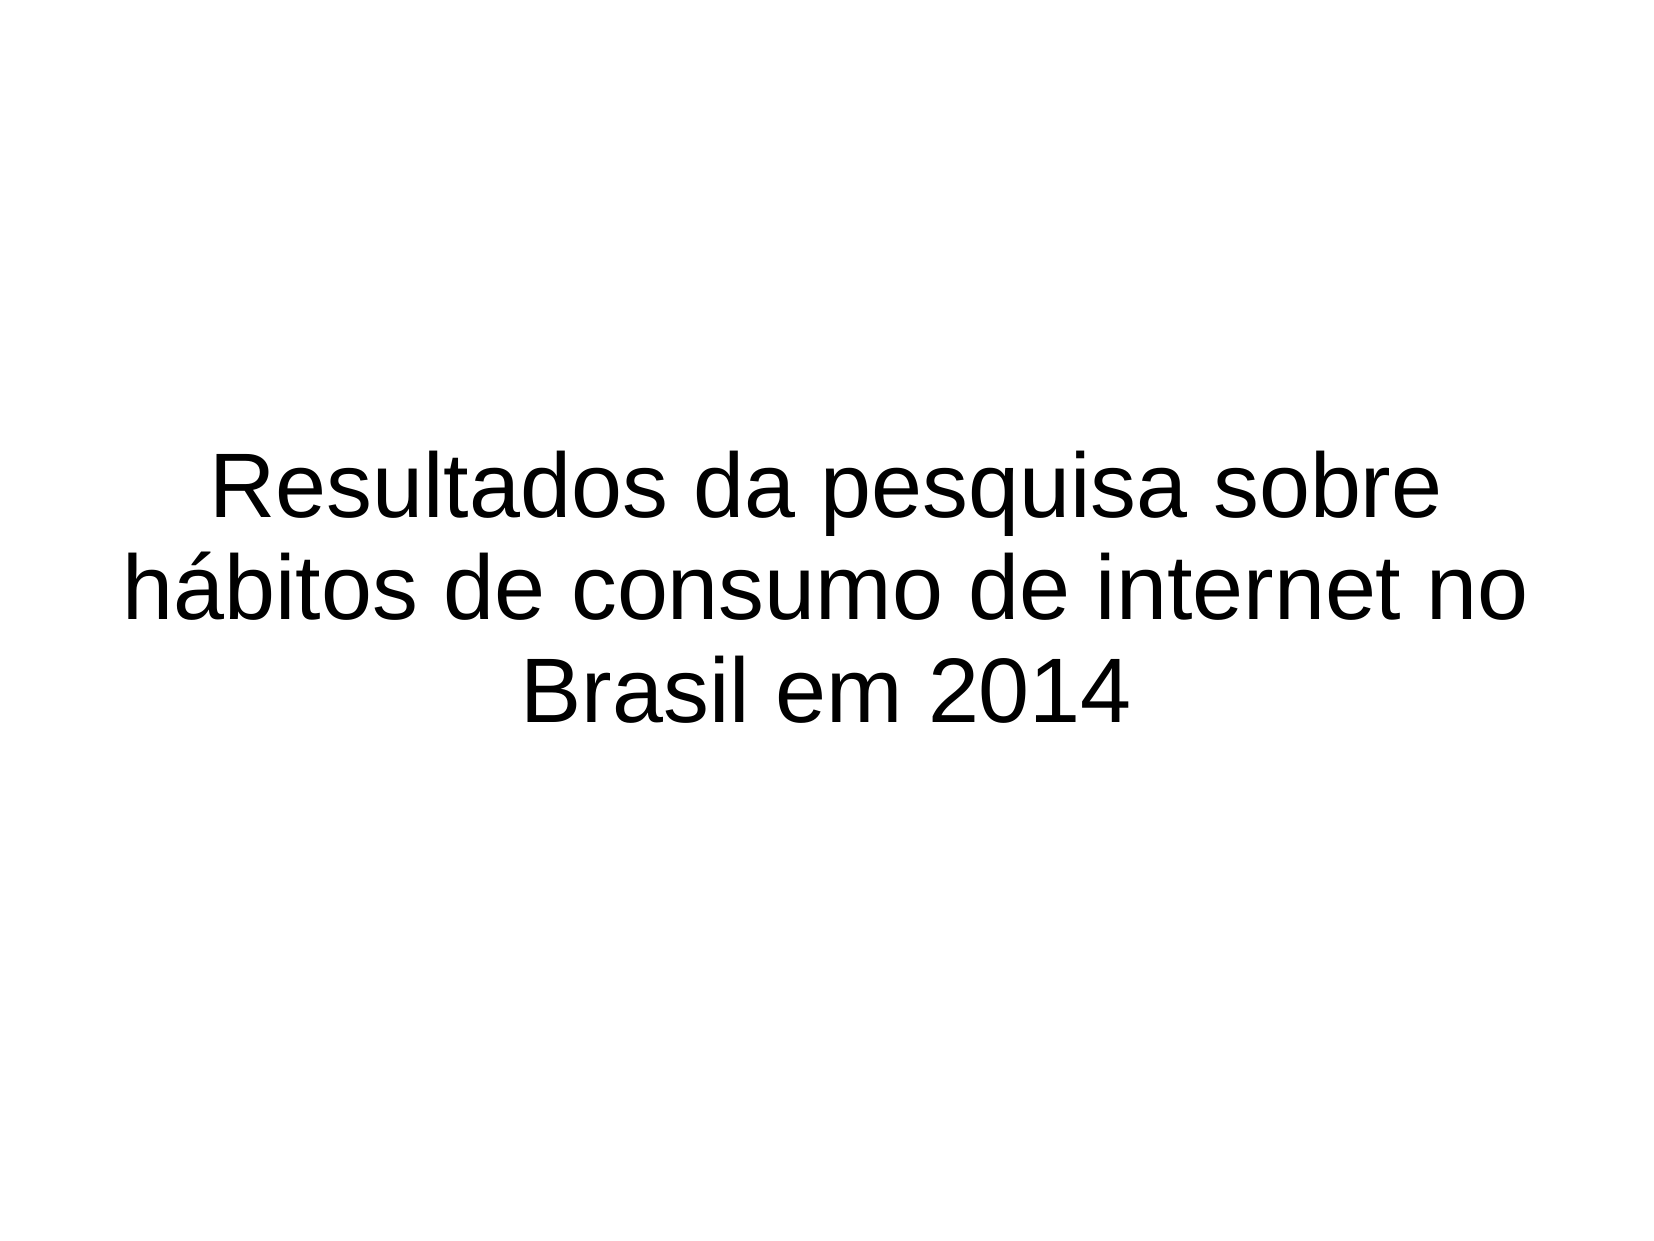

# Resultados da pesquisa sobre hábitos de consumo de internet no Brasil em 2014